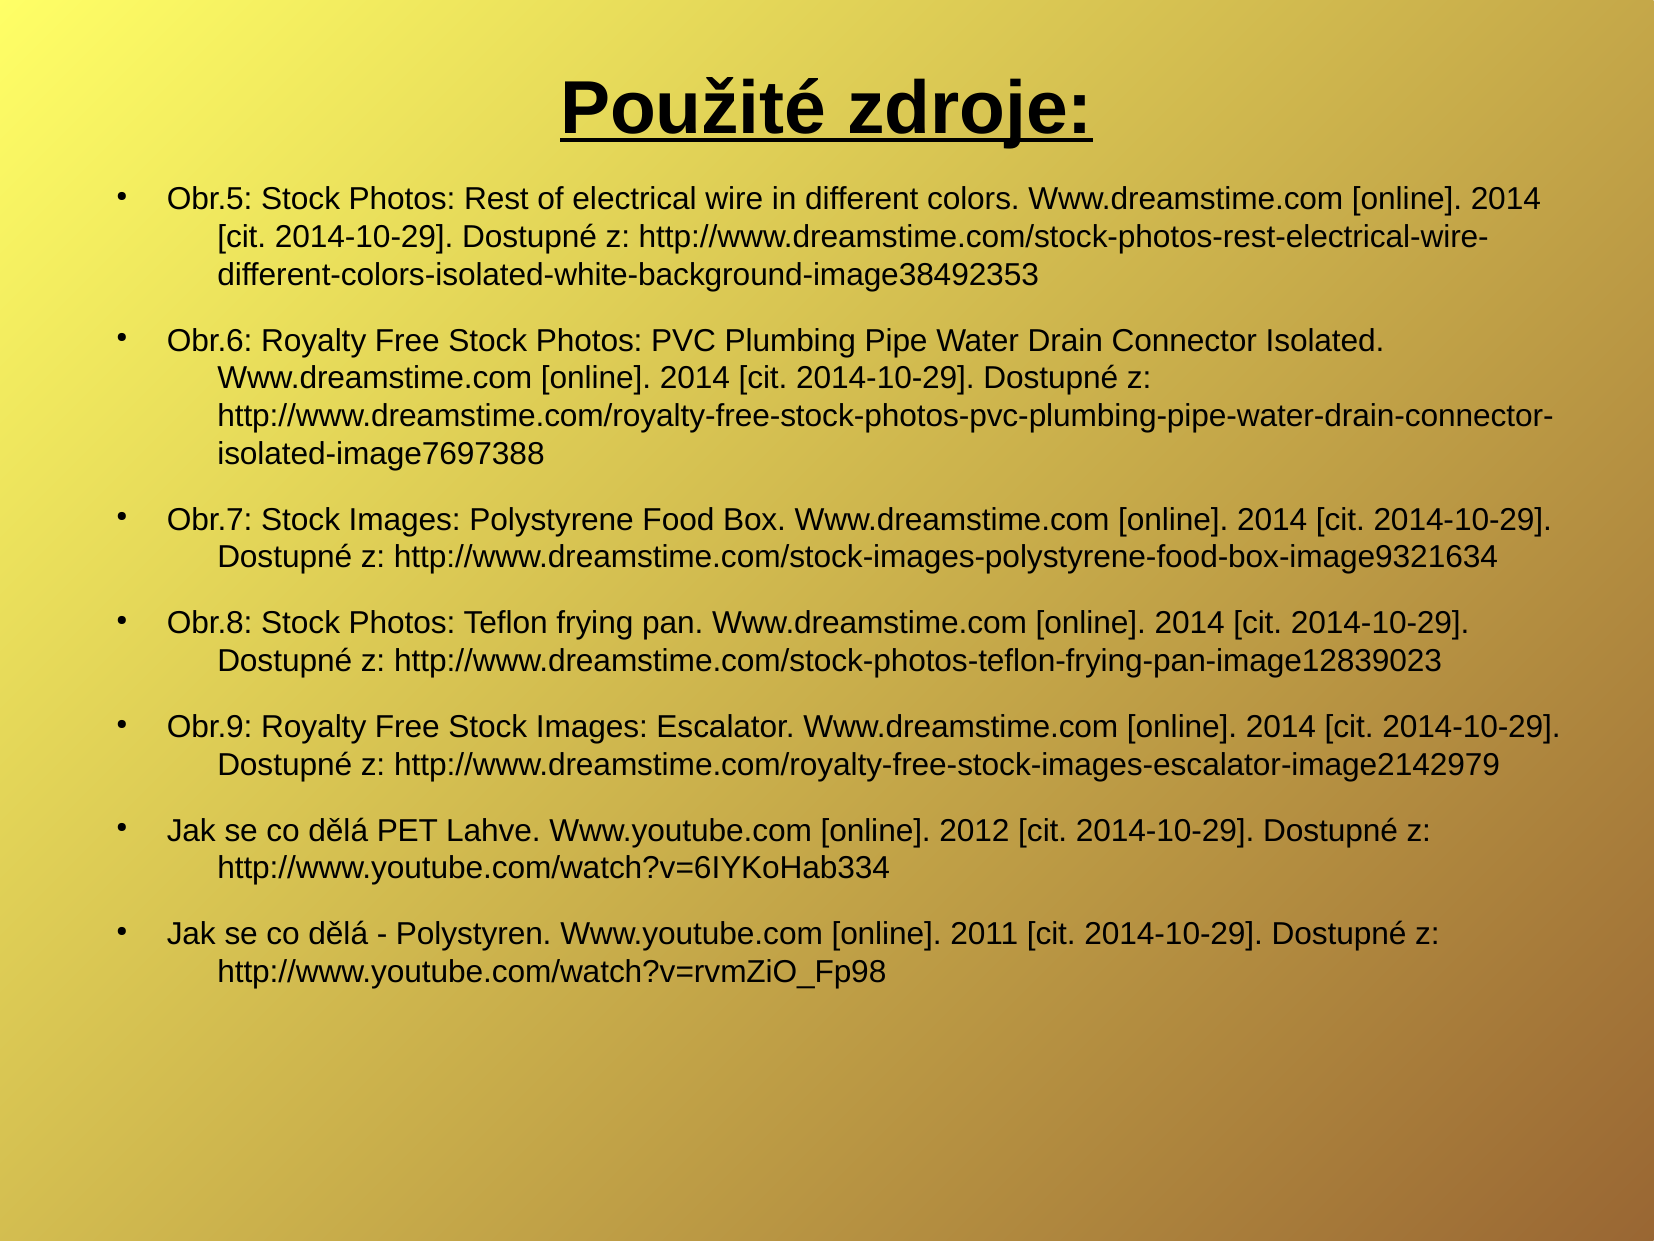

# Použité zdroje:
Obr.5: Stock Photos: Rest of electrical wire in different colors. Www.dreamstime.com [online]. 2014 [cit. 2014-10-29]. Dostupné z: http://www.dreamstime.com/stock-photos-rest-electrical-wire-different-colors-isolated-white-background-image38492353
Obr.6: Royalty Free Stock Photos: PVC Plumbing Pipe Water Drain Connector Isolated. Www.dreamstime.com [online]. 2014 [cit. 2014-10-29]. Dostupné z: http://www.dreamstime.com/royalty-free-stock-photos-pvc-plumbing-pipe-water-drain-connector-isolated-image7697388
Obr.7: Stock Images: Polystyrene Food Box. Www.dreamstime.com [online]. 2014 [cit. 2014-10-29]. Dostupné z: http://www.dreamstime.com/stock-images-polystyrene-food-box-image9321634
Obr.8: Stock Photos: Teflon frying pan. Www.dreamstime.com [online]. 2014 [cit. 2014-10-29]. Dostupné z: http://www.dreamstime.com/stock-photos-teflon-frying-pan-image12839023
Obr.9: Royalty Free Stock Images: Escalator. Www.dreamstime.com [online]. 2014 [cit. 2014-10-29]. Dostupné z: http://www.dreamstime.com/royalty-free-stock-images-escalator-image2142979
Jak se co dělá PET Lahve. Www.youtube.com [online]. 2012 [cit. 2014-10-29]. Dostupné z: http://www.youtube.com/watch?v=6IYKoHab334
Jak se co dělá - Polystyren. Www.youtube.com [online]. 2011 [cit. 2014-10-29]. Dostupné z: http://www.youtube.com/watch?v=rvmZiO_Fp98